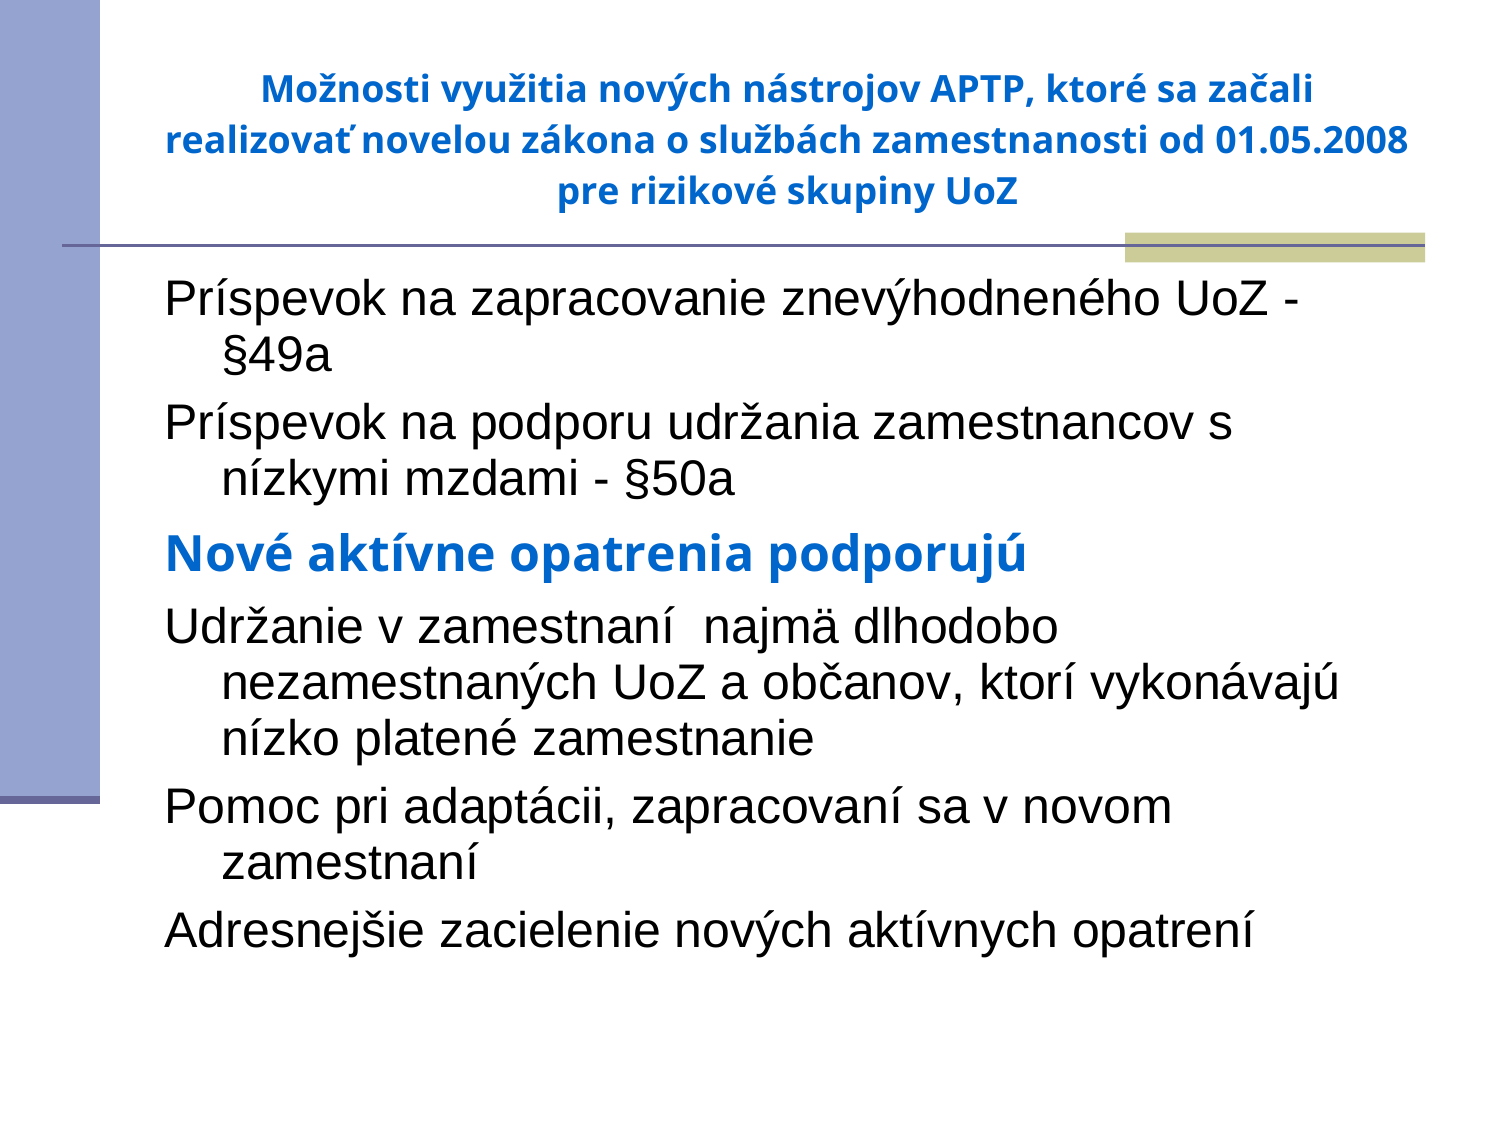

# Možnosti využitia nových nástrojov APTP, ktoré sa začali realizovať novelou zákona o službách zamestnanosti od 01.05.2008 pre rizikové skupiny UoZ
Príspevok na zapracovanie znevýhodneného UoZ - §49a
Príspevok na podporu udržania zamestnancov s nízkymi mzdami - §50a
Nové aktívne opatrenia podporujú
Udržanie v zamestnaní najmä dlhodobo nezamestnaných UoZ a občanov, ktorí vykonávajú nízko platené zamestnanie
Pomoc pri adaptácii, zapracovaní sa v novom zamestnaní
Adresnejšie zacielenie nových aktívnych opatrení